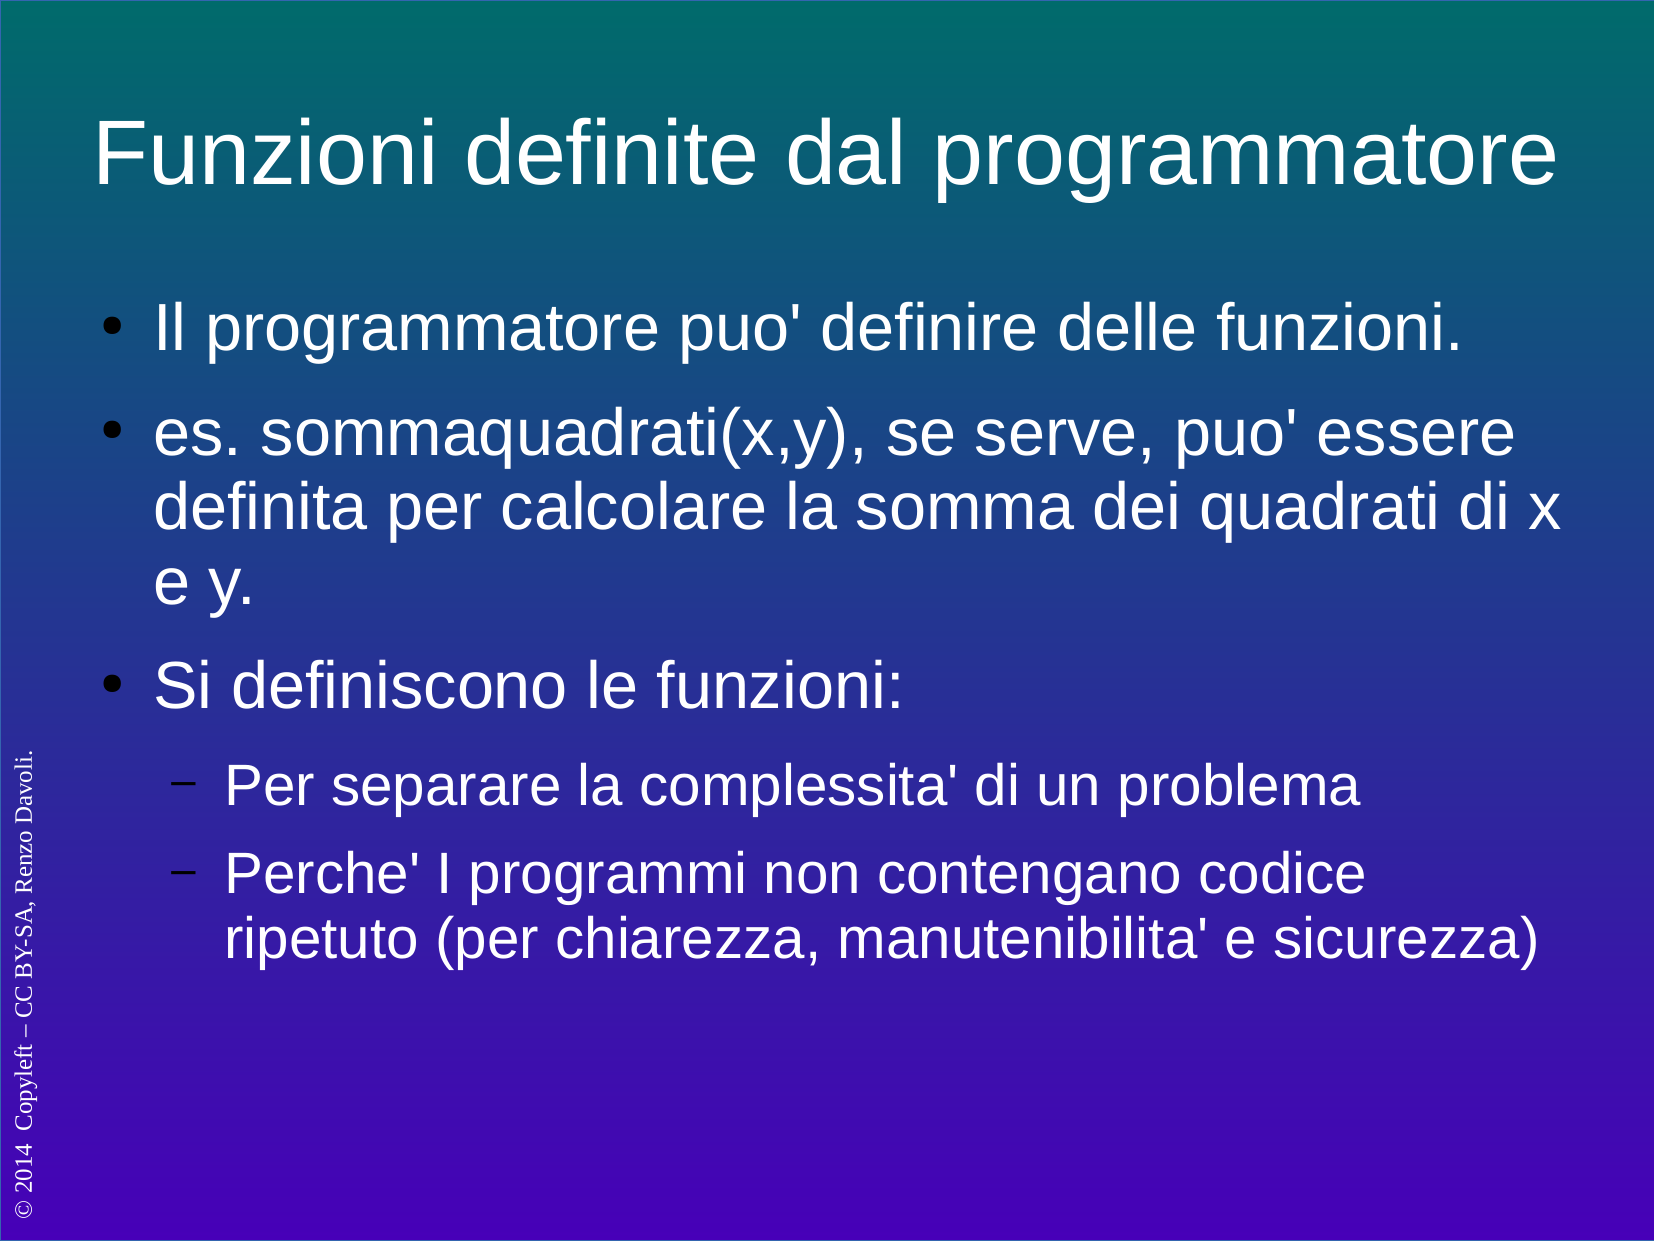

# Funzioni definite dal programmatore
Il programmatore puo' definire delle funzioni.
es. sommaquadrati(x,y), se serve, puo' essere definita per calcolare la somma dei quadrati di x e y.
Si definiscono le funzioni:
Per separare la complessita' di un problema
Perche' I programmi non contengano codice ripetuto (per chiarezza, manutenibilita' e sicurezza)